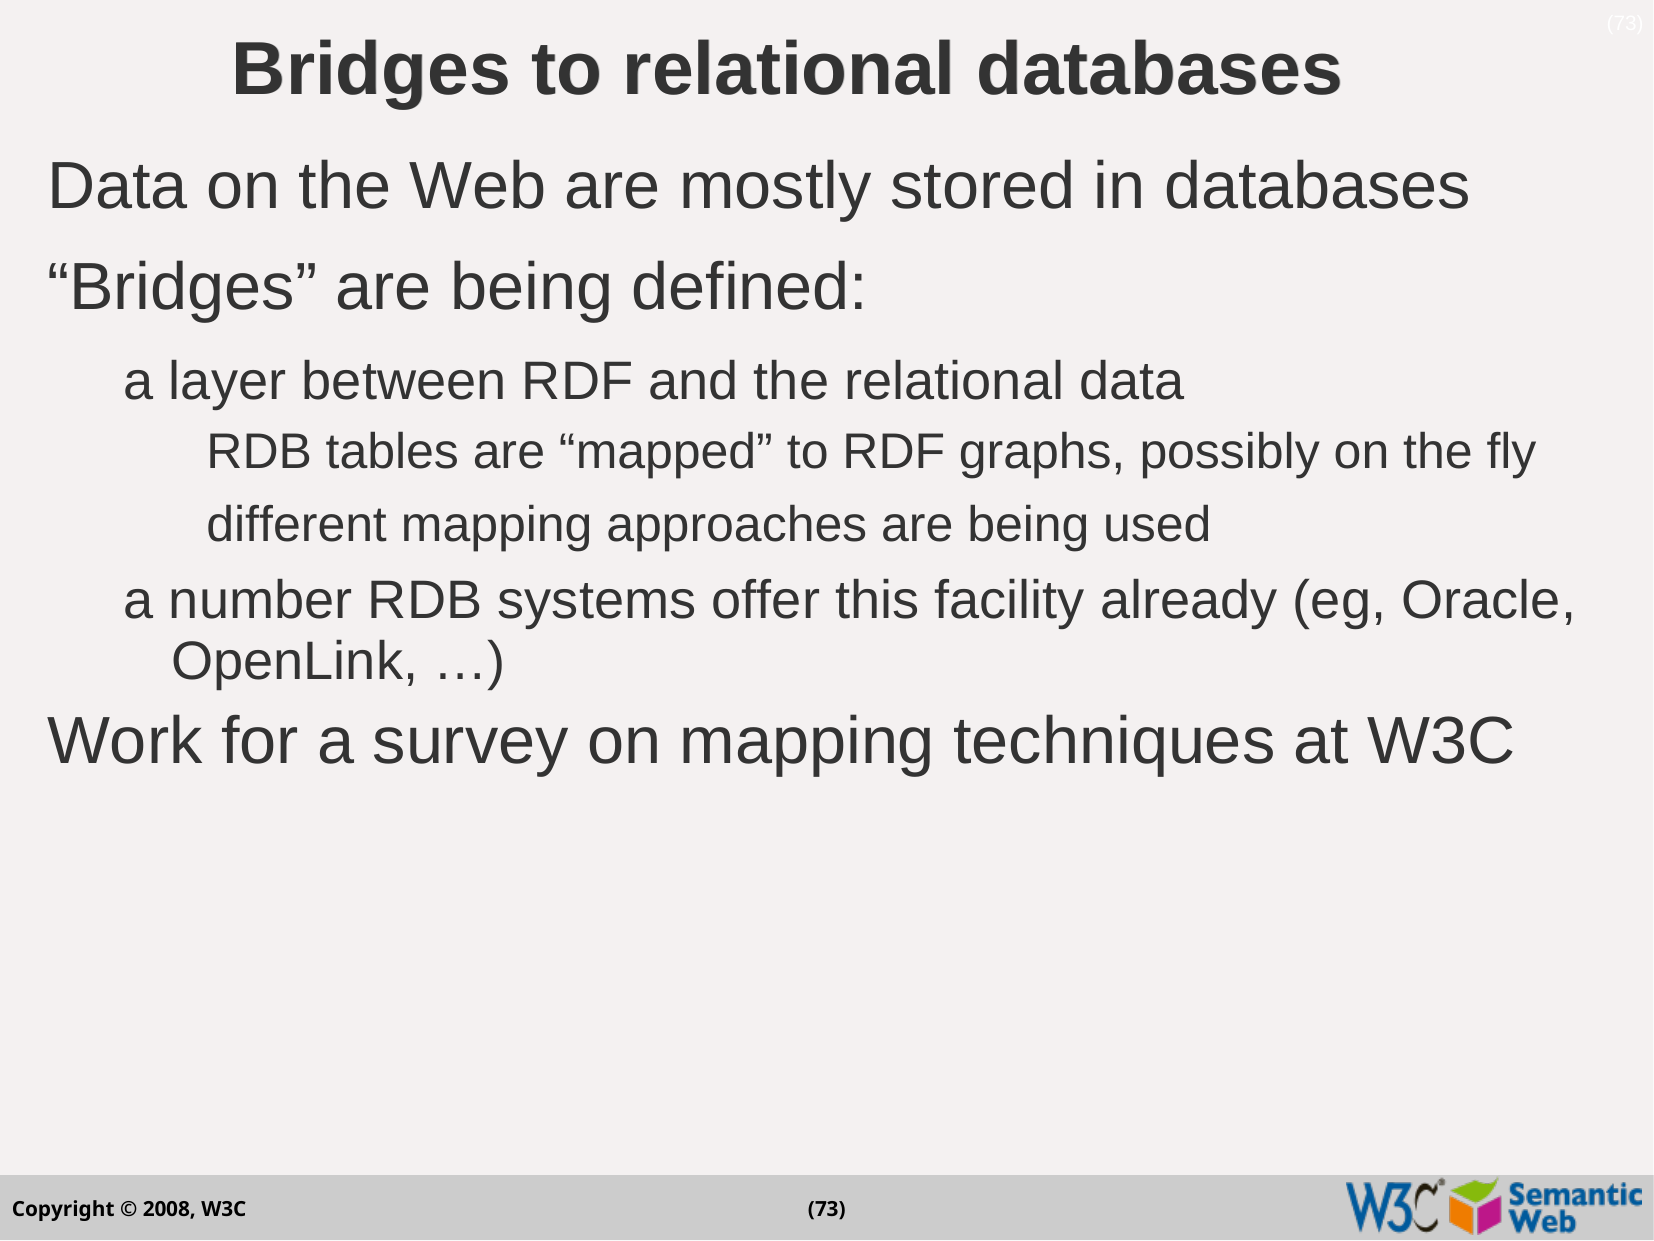

# Bridges to relational databases
Data on the Web are mostly stored in databases
“Bridges” are being defined:
a layer between RDF and the relational data
RDB tables are “mapped” to RDF graphs, possibly on the fly
different mapping approaches are being used
a number RDB systems offer this facility already (eg, Oracle, OpenLink, …)
Work for a survey on mapping techniques at W3C